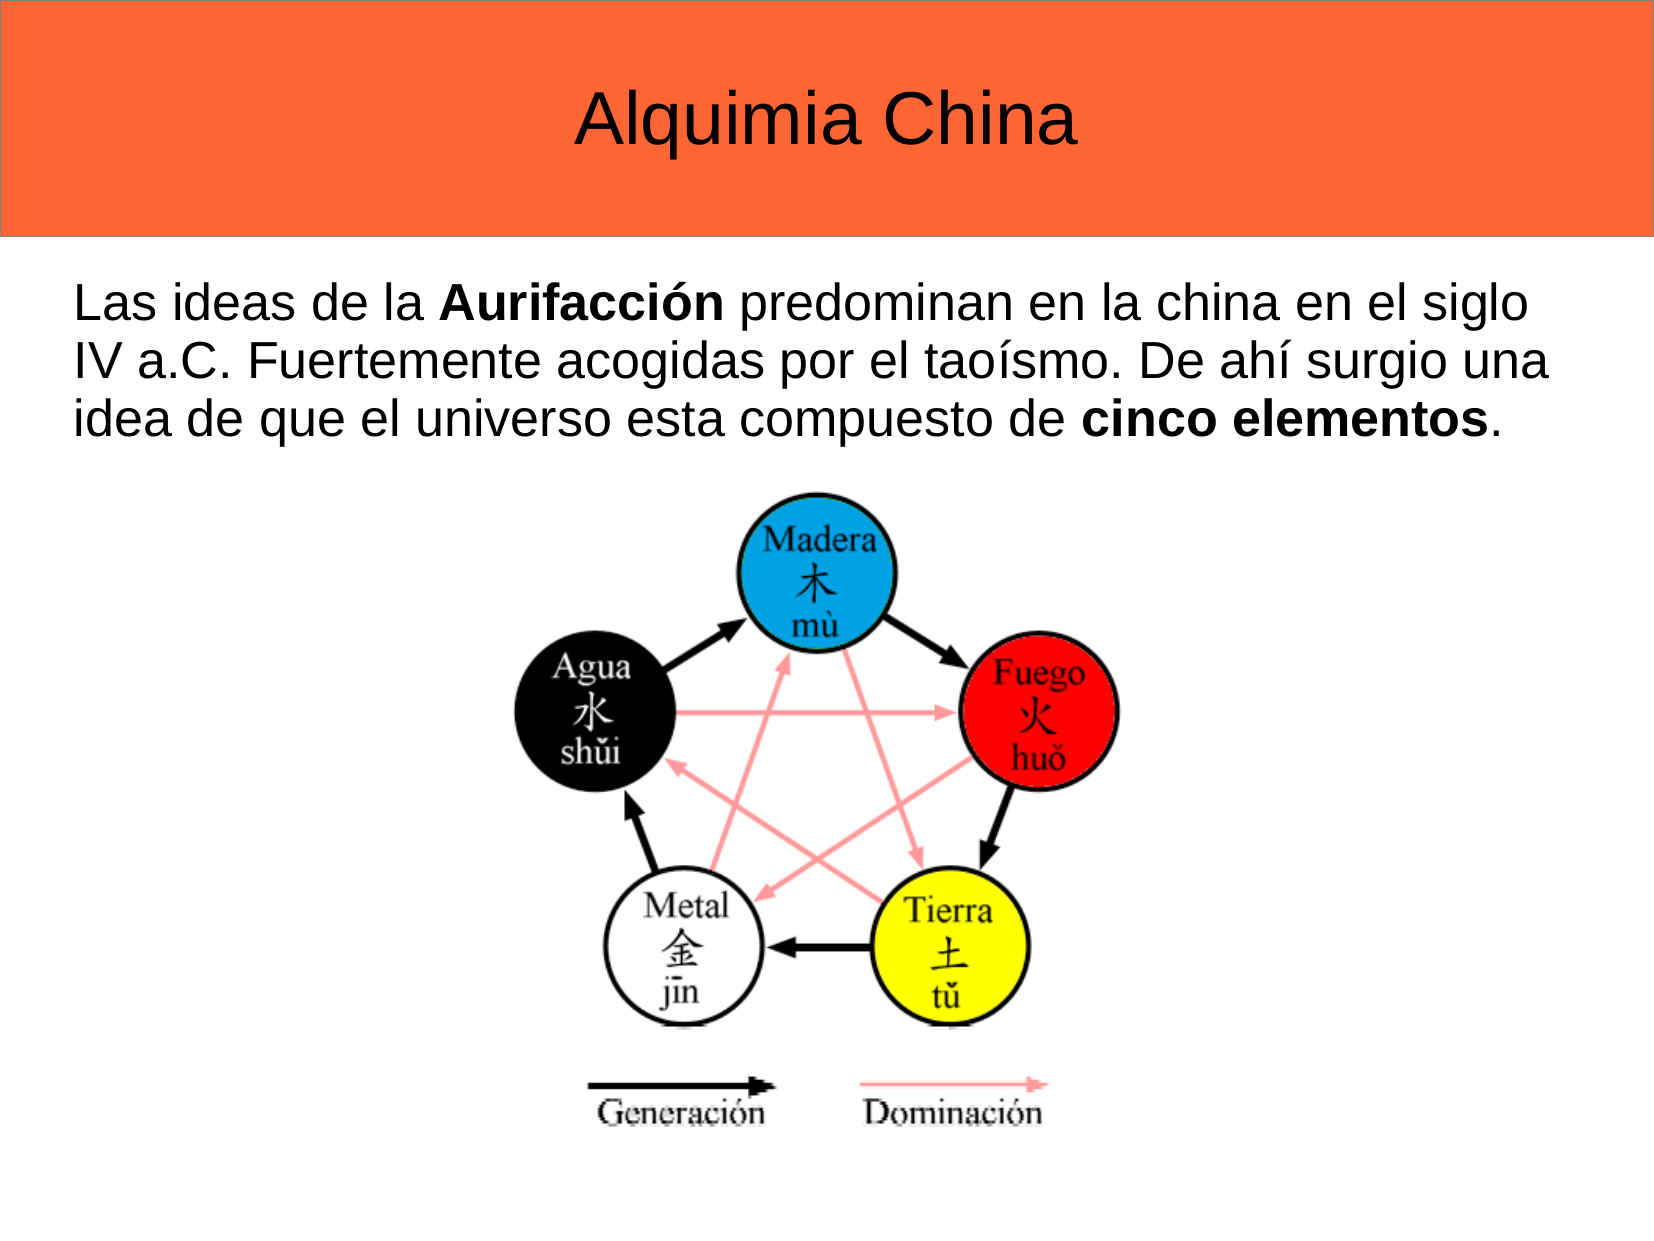

Alquimia China
Las ideas de la Aurifacción predominan en la china en el siglo IV a.C. Fuertemente acogidas por el taoísmo. De ahí surgio una idea de que el universo esta compuesto de cinco elementos.